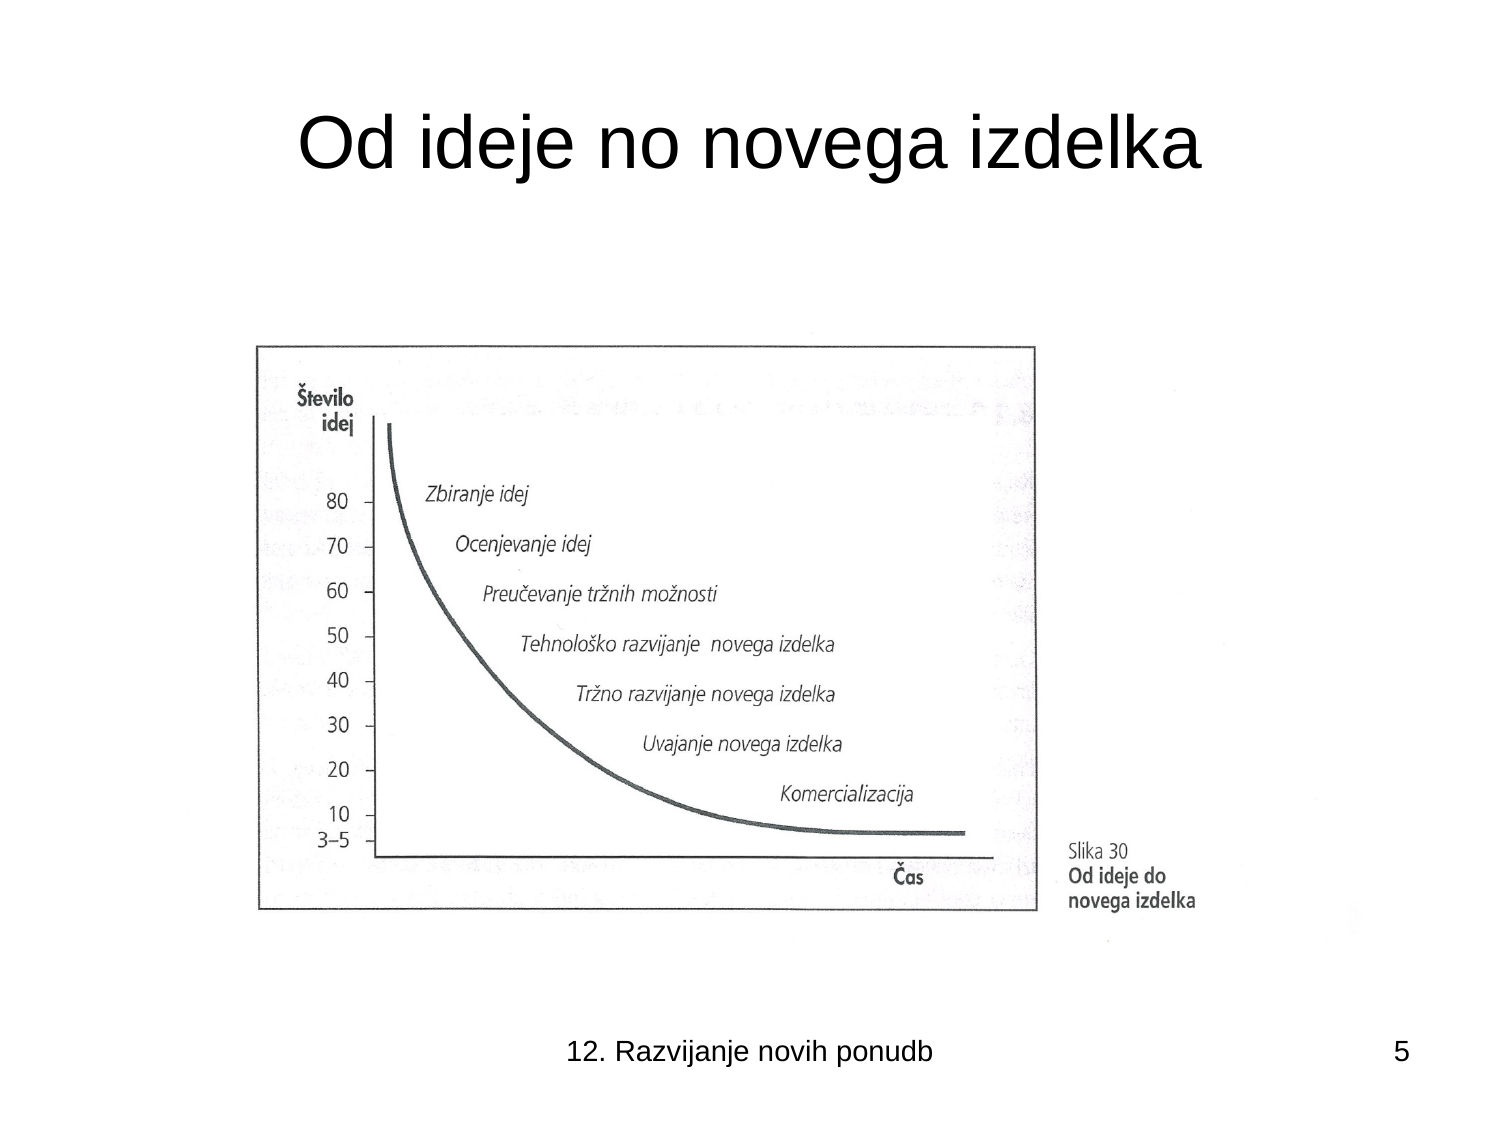

# Od ideje no novega izdelka
12. Razvijanje novih ponudb